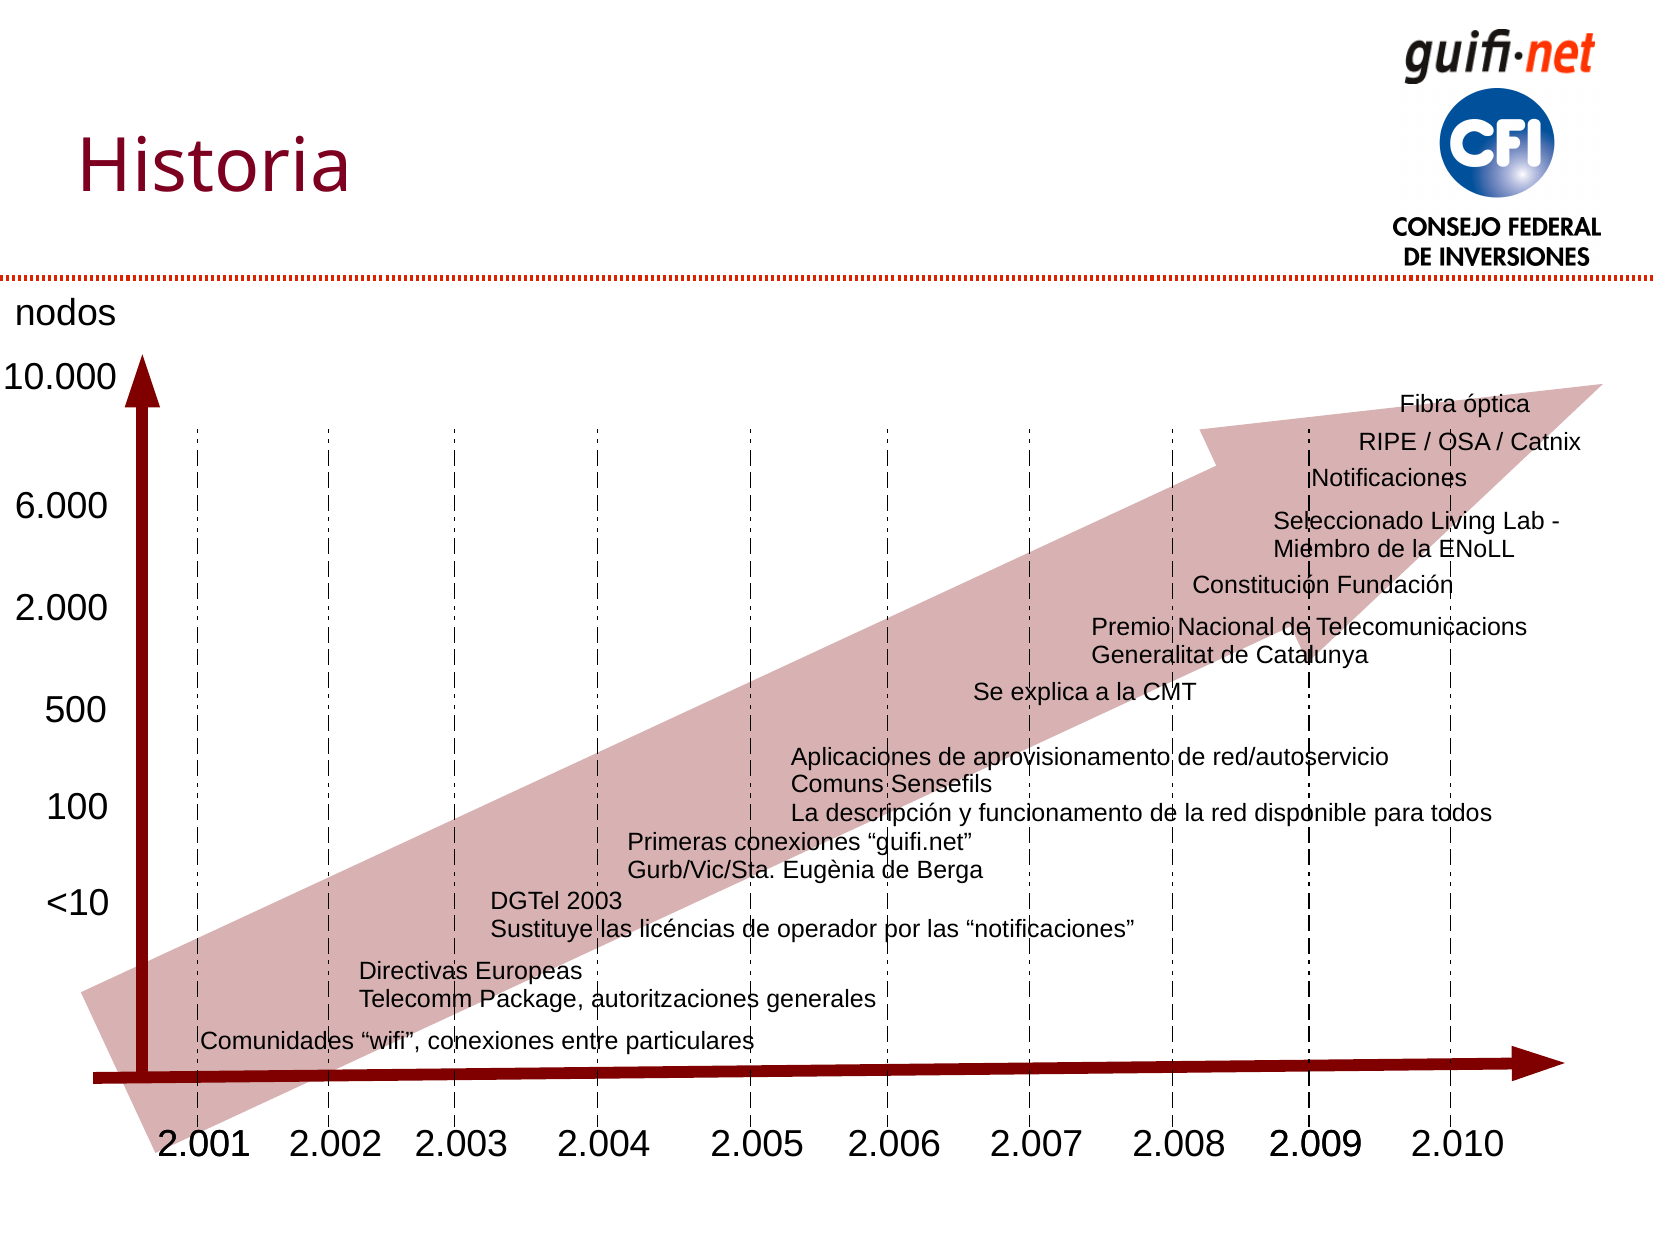

# Historia
nodos
10.000
Fibra óptica
RIPE / OSA / Catnix
Notificaciones
6.000
Seleccionado Living Lab -
Miembro de la ENoLL
Constitución Fundación
2.000
Premio Nacional de Telecomunicacions
Generalitat de Catalunya
Se explica a la CMT
500
Aplicaciones de aprovisionamento de red/autoservicio
Comuns Sensefils
La descripción y funcionamento de la red disponible para todos
100
Primeras conexiones “guifi.net”
Gurb/Vic/Sta. Eugènia de Berga
<10
DGTel 2003
Sustituye las licéncias de operador por las “notificaciones”
Directivas Europeas
Telecomm Package, autoritzaciones generales
Comunidades “wifi”, conexiones entre particulares
2.001
2.001
2.002
2.003
2.004
2.005
2.006
2.007
2.008
2.009
2.009
2.010